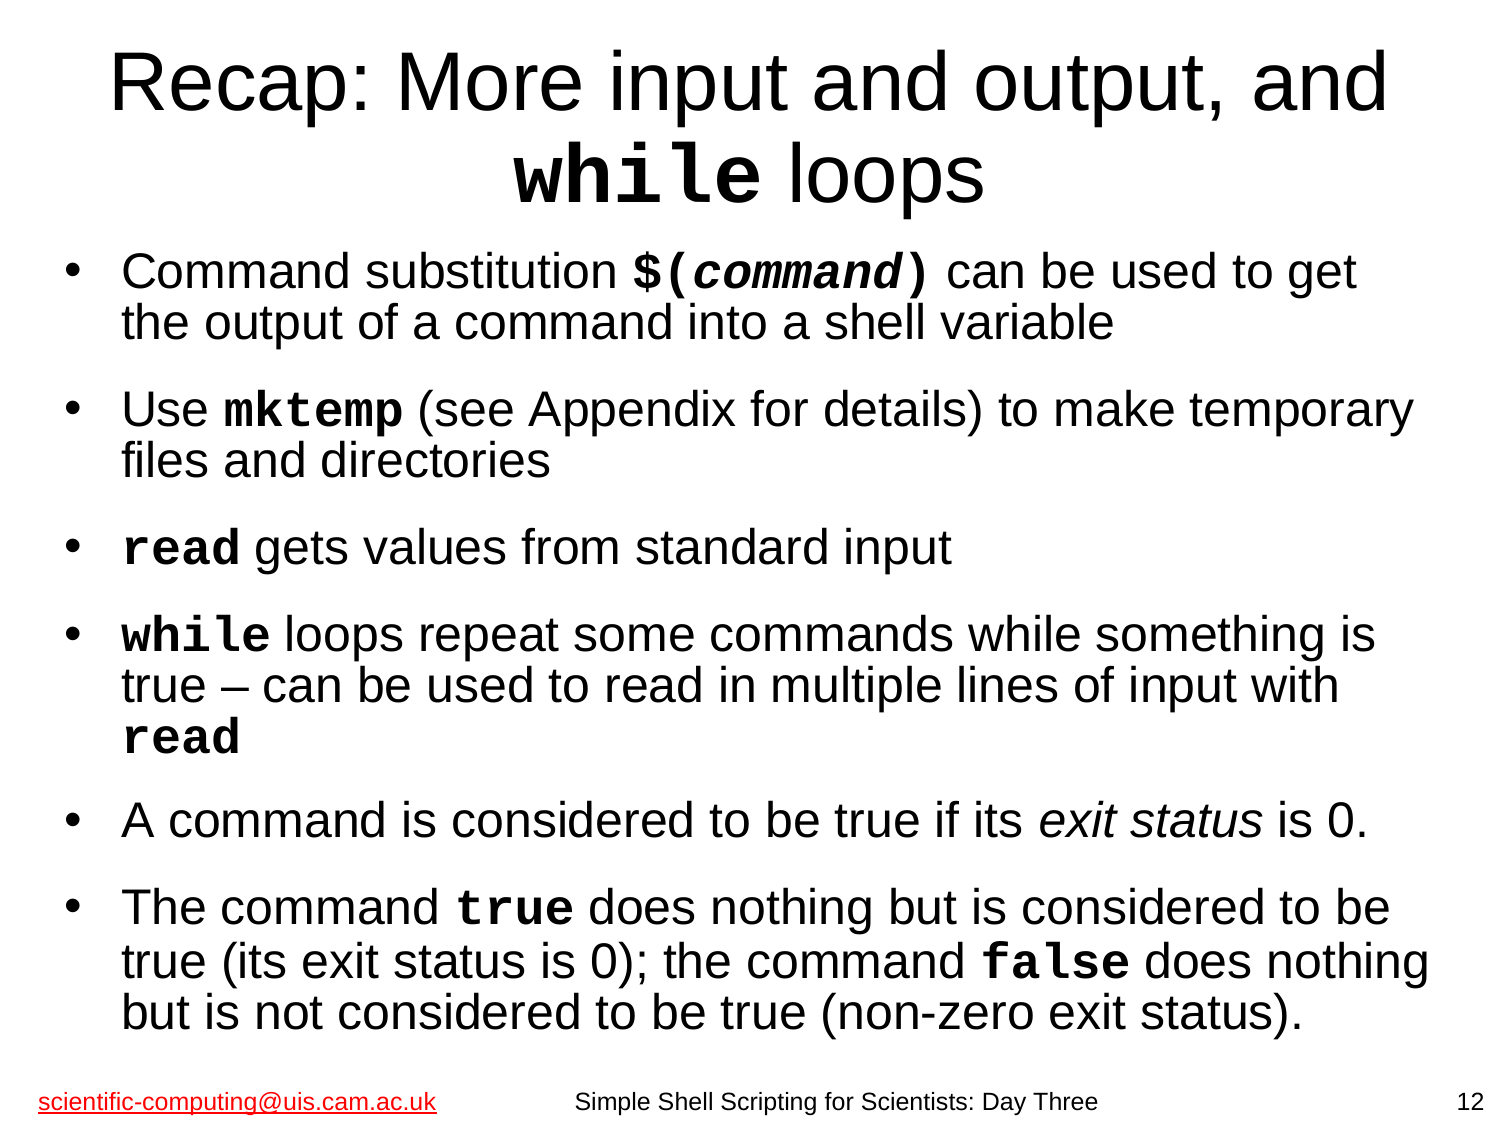

# Recap: More input and output, and while loops
Command substitution $(command) can be used to get the output of a command into a shell variable
Use mktemp (see Appendix for details) to make temporary files and directories
read gets values from standard input
while loops repeat some commands while something is true – can be used to read in multiple lines of input with read
A command is considered to be true if its exit status is 0.
The command true does nothing but is considered to be true (its exit status is 0); the command false does nothing but is not considered to be true (non-zero exit status).
escience-support@ucs.cam.ac.uk	Simple Shell Scripting for Scientists: Day Three
12